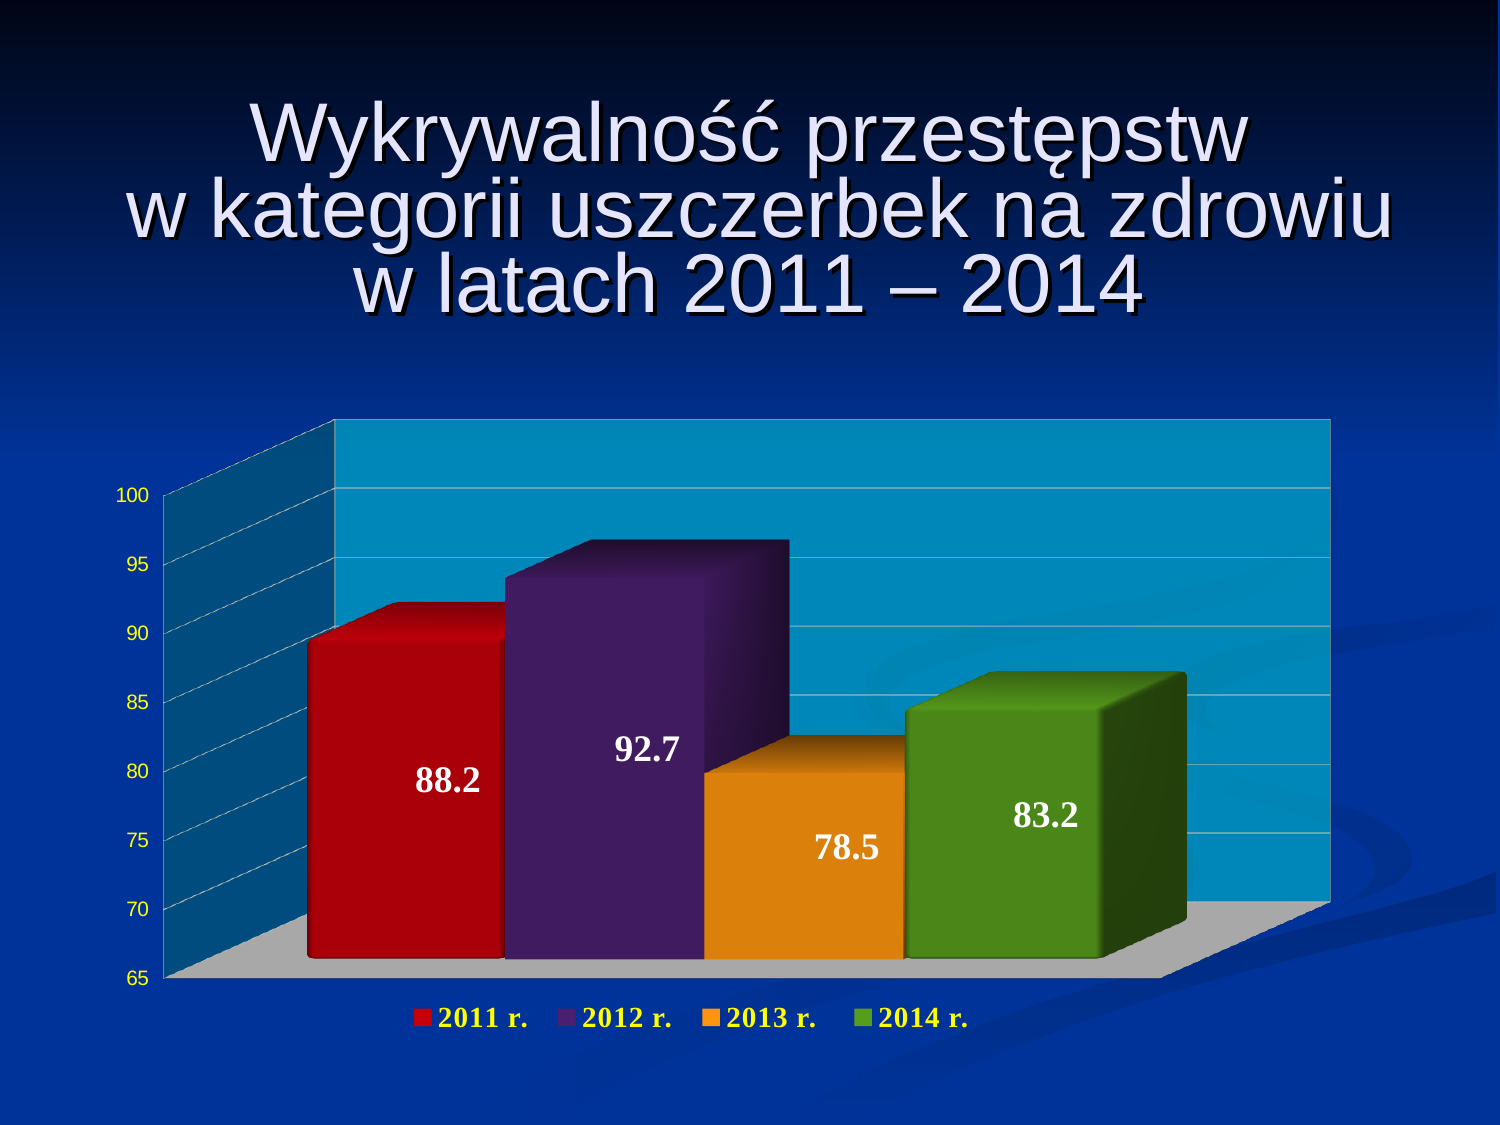

# Wykrywalność przestępstw w kategorii uszczerbek na zdrowiu w latach 2011 – 2014
[unsupported chart]